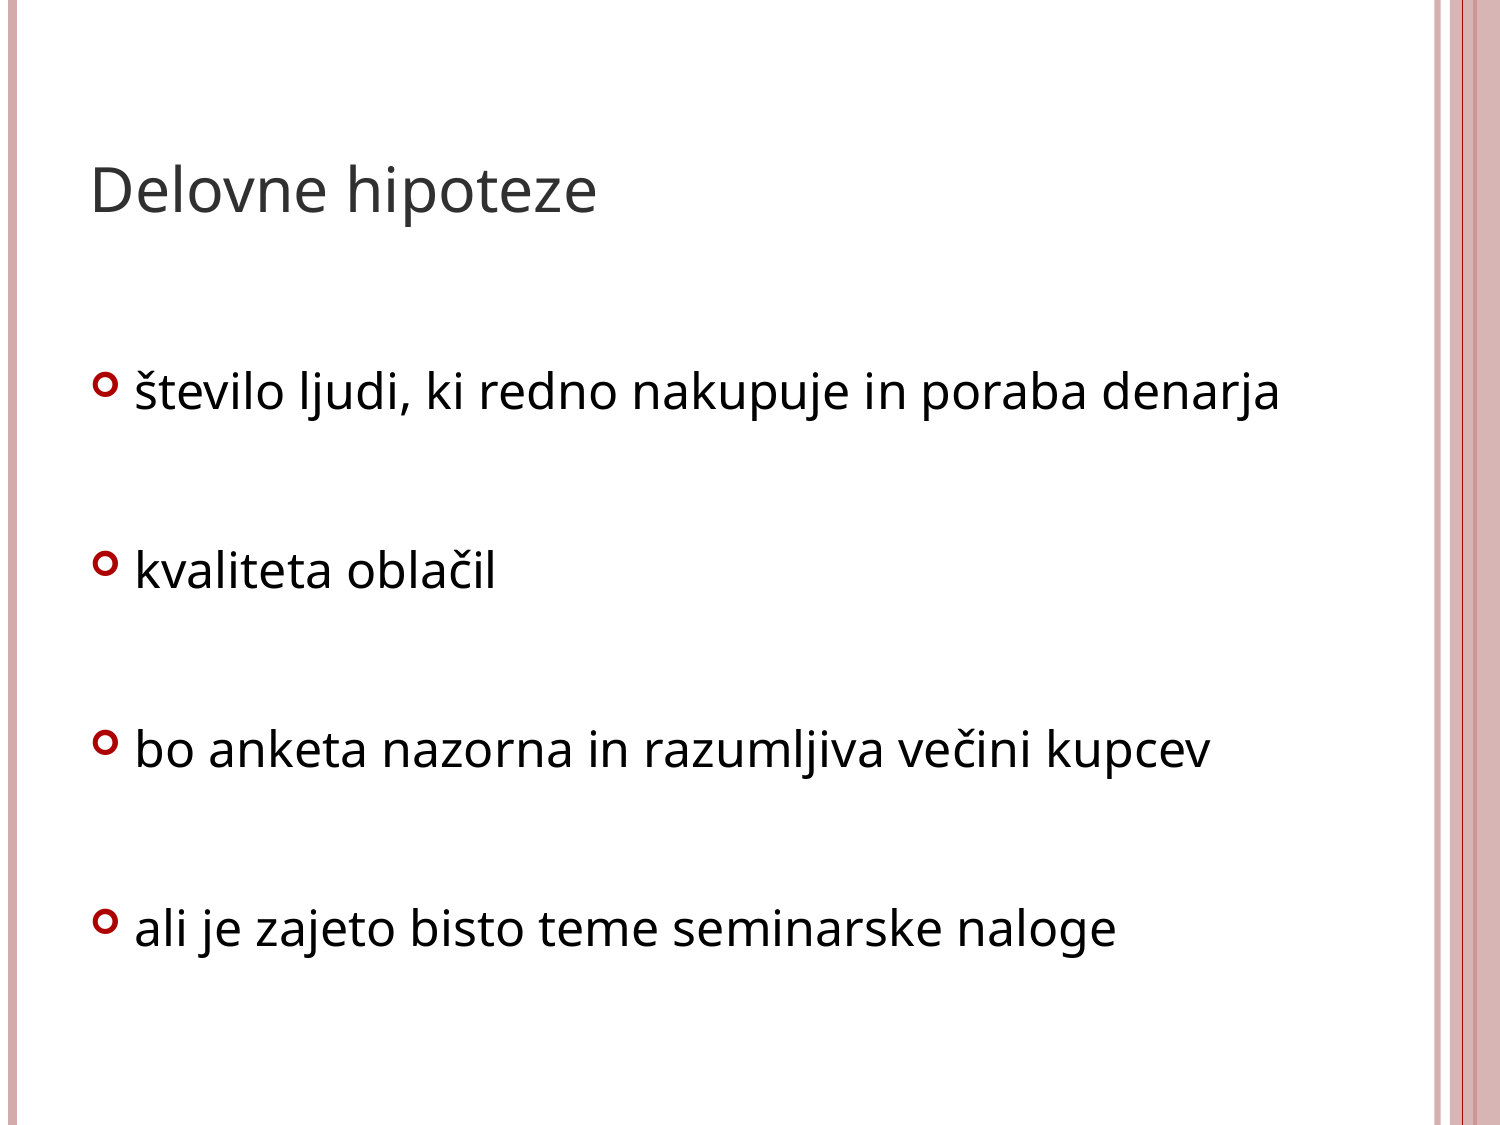

# Delovne hipoteze
število ljudi, ki redno nakupuje in poraba denarja
kvaliteta oblačil
bo anketa nazorna in razumljiva večini kupcev
ali je zajeto bisto teme seminarske naloge